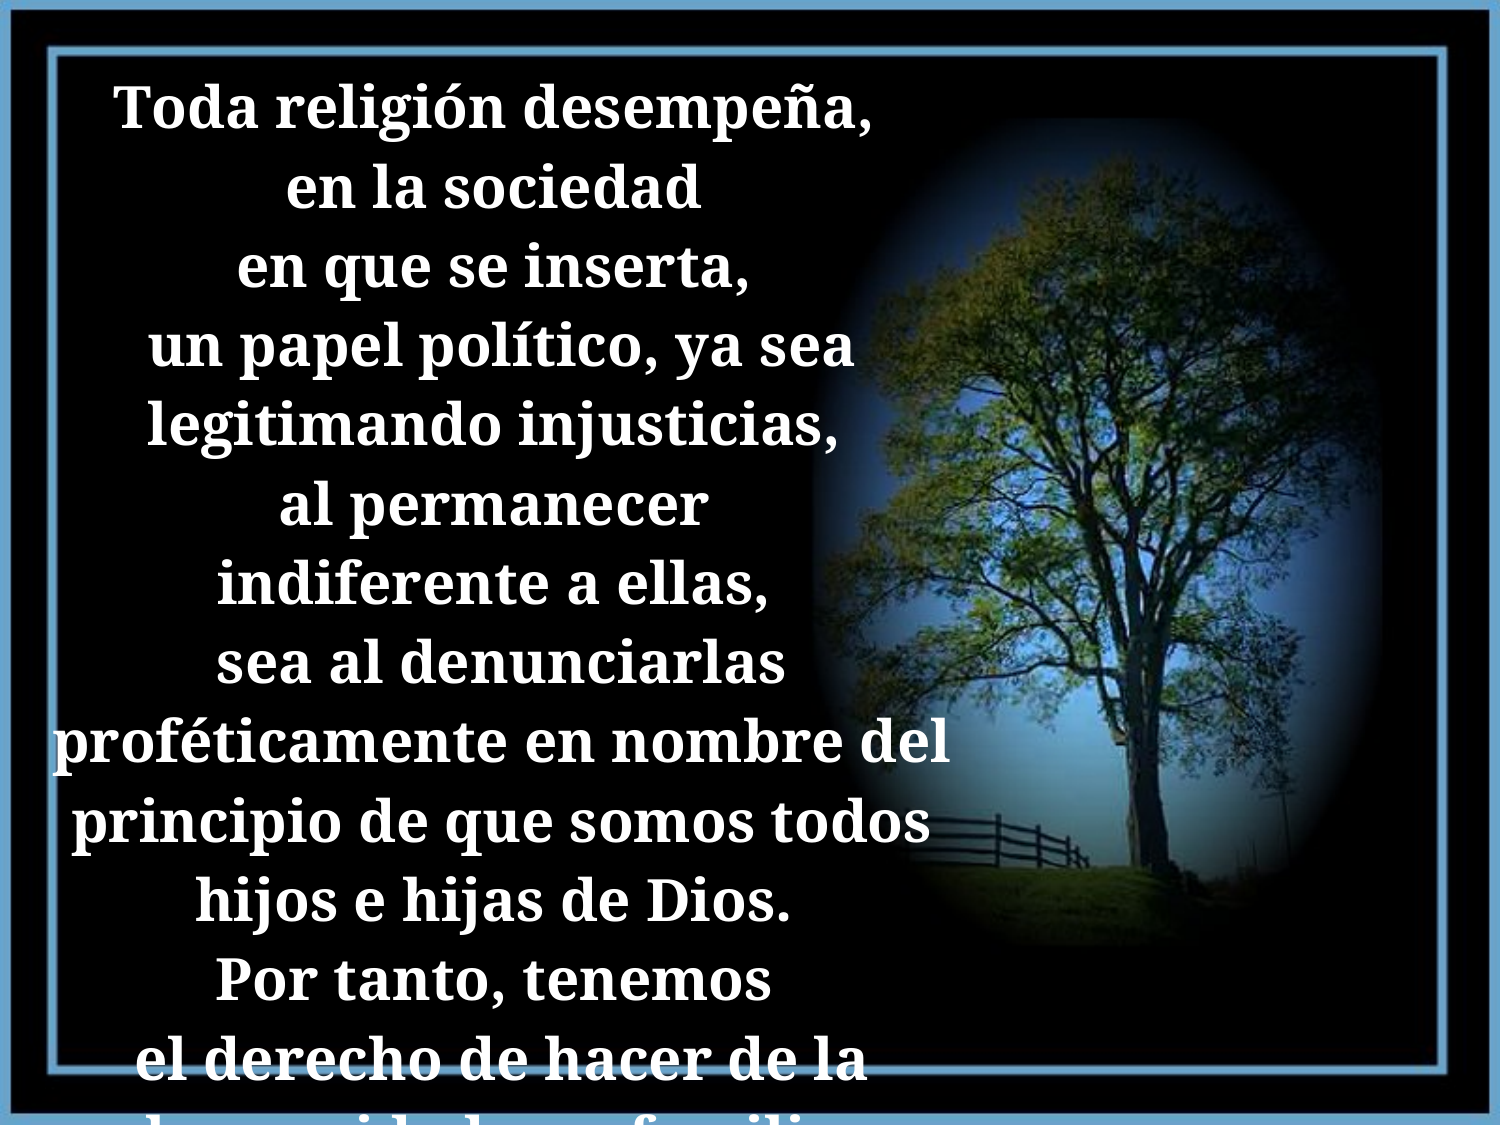

Toda religión desempeña,
en la sociedad
en que se inserta,
un papel político, ya sea legitimando injusticias,
al permanecer
indiferente a ellas,
sea al denunciarlas proféticamente en nombre del principio de que somos todos hijos e hijas de Dios.
Por tanto, tenemos
el derecho de hacer de la humanidad una familia.